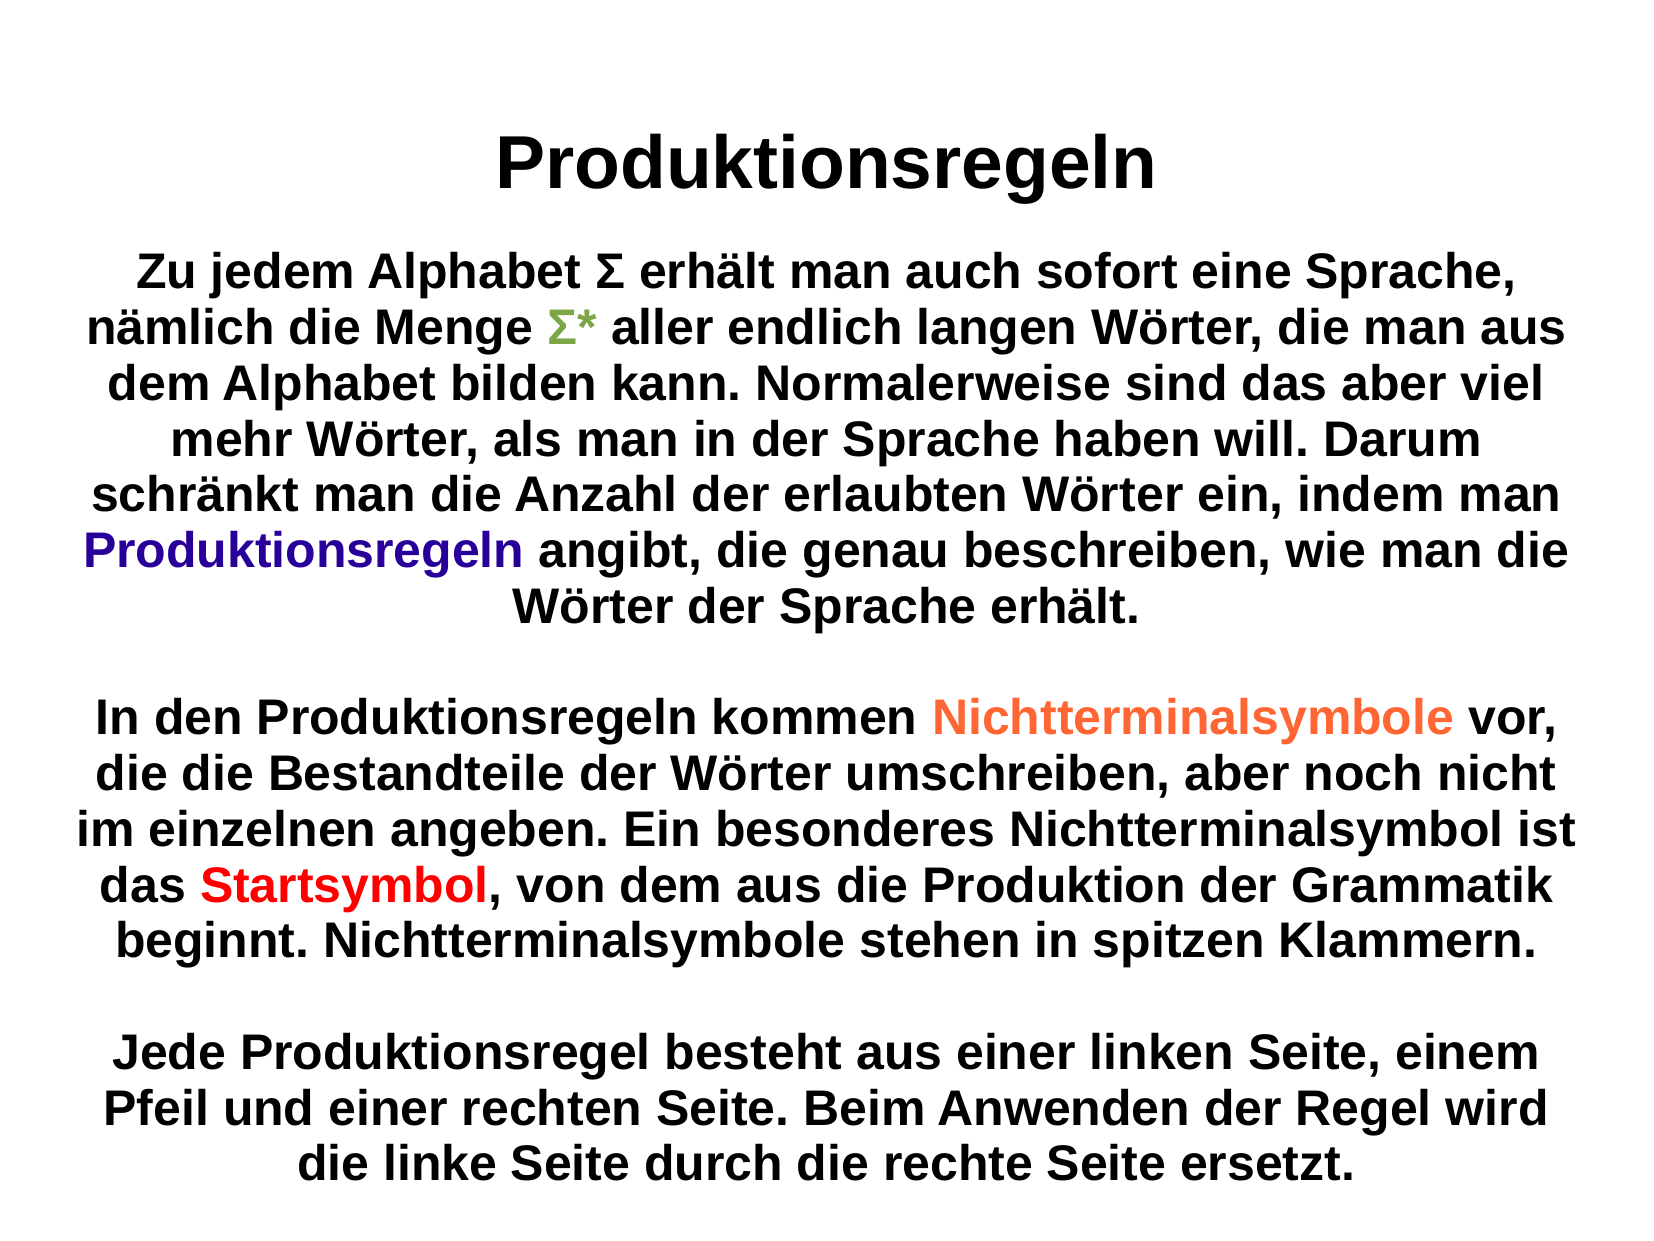

# Produktionsregeln
Zu jedem Alphabet Σ erhält man auch sofort eine Sprache, nämlich die Menge Σ* aller endlich langen Wörter, die man aus dem Alphabet bilden kann. Normalerweise sind das aber viel mehr Wörter, als man in der Sprache haben will. Darum schränkt man die Anzahl der erlaubten Wörter ein, indem man Produktionsregeln angibt, die genau beschreiben, wie man die Wörter der Sprache erhält.
In den Produktionsregeln kommen Nichtterminalsymbole vor, die die Bestandteile der Wörter umschreiben, aber noch nicht im einzelnen angeben. Ein besonderes Nichtterminalsymbol ist das Startsymbol, von dem aus die Produktion der Grammatik beginnt. Nichtterminalsymbole stehen in spitzen Klammern.
Jede Produktionsregel besteht aus einer linken Seite, einem Pfeil und einer rechten Seite. Beim Anwenden der Regel wird die linke Seite durch die rechte Seite ersetzt.